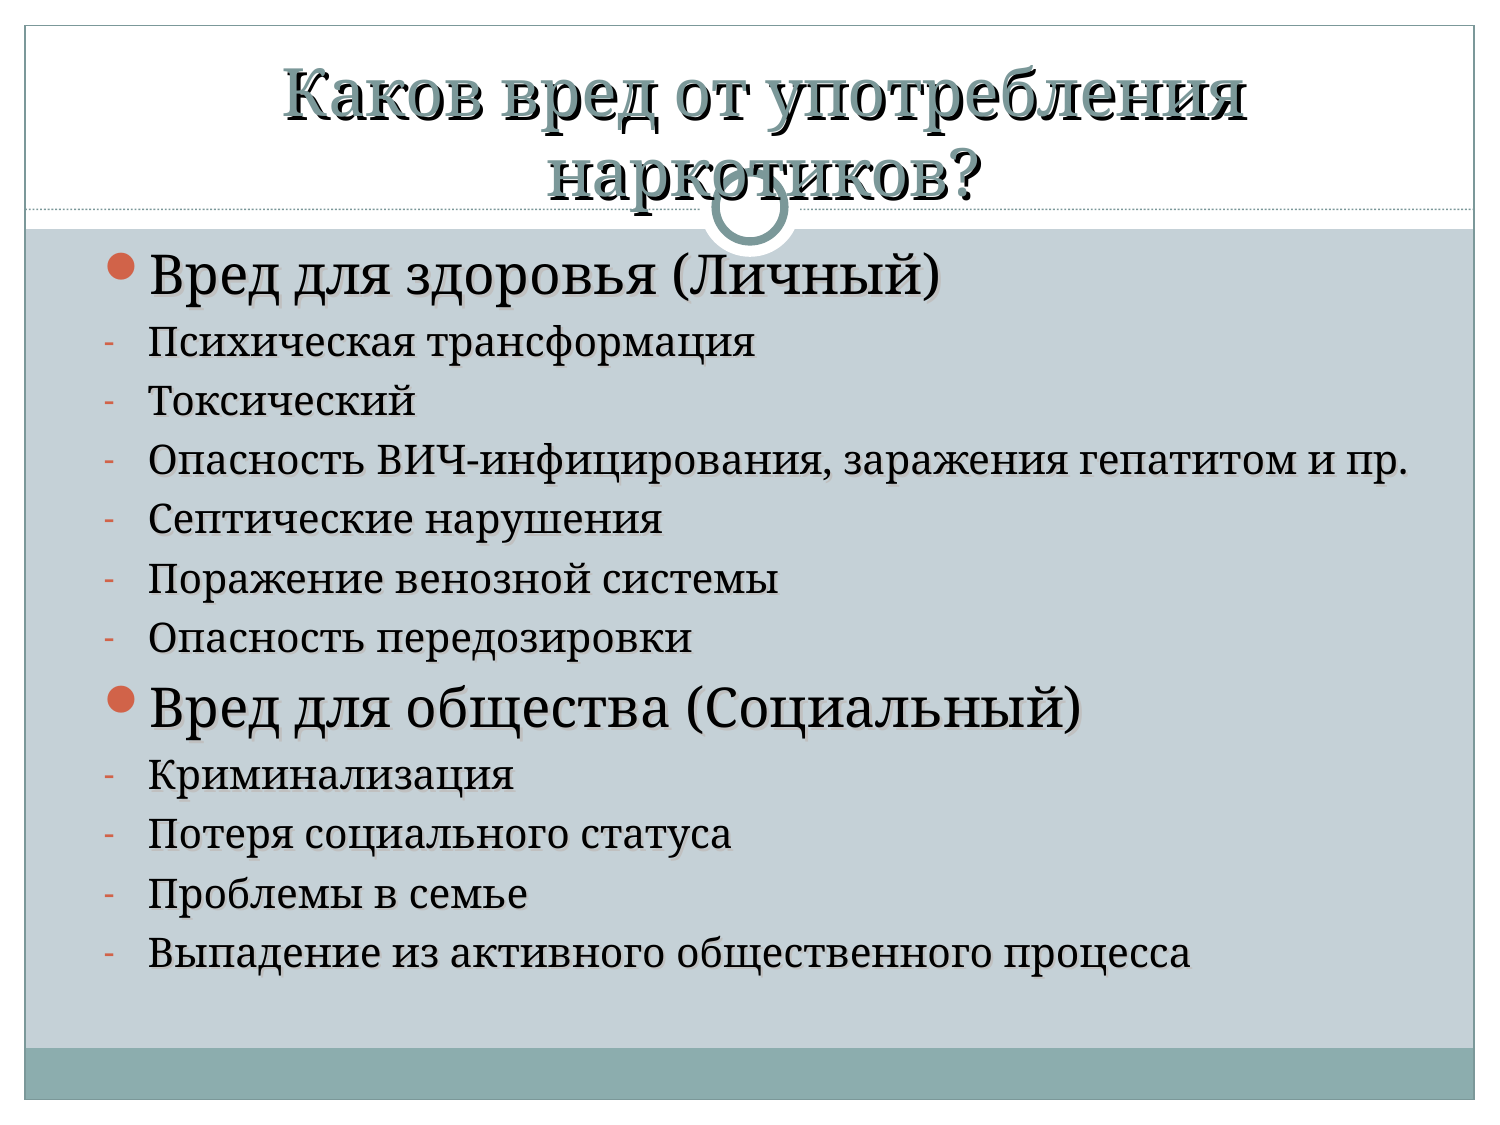

# Каков вред от употребления наркотиков?
Вред для здоровья (Личный)
Психическая трансформация
Токсический
Опасность ВИЧ-инфицирования, заражения гепатитом и пр.
Септические нарушения
Поражение венозной системы
Опасность передозировки
Вред для общества (Социальный)
Криминализация
Потеря социального статуса
Проблемы в семье
Выпадение из активного общественного процесса